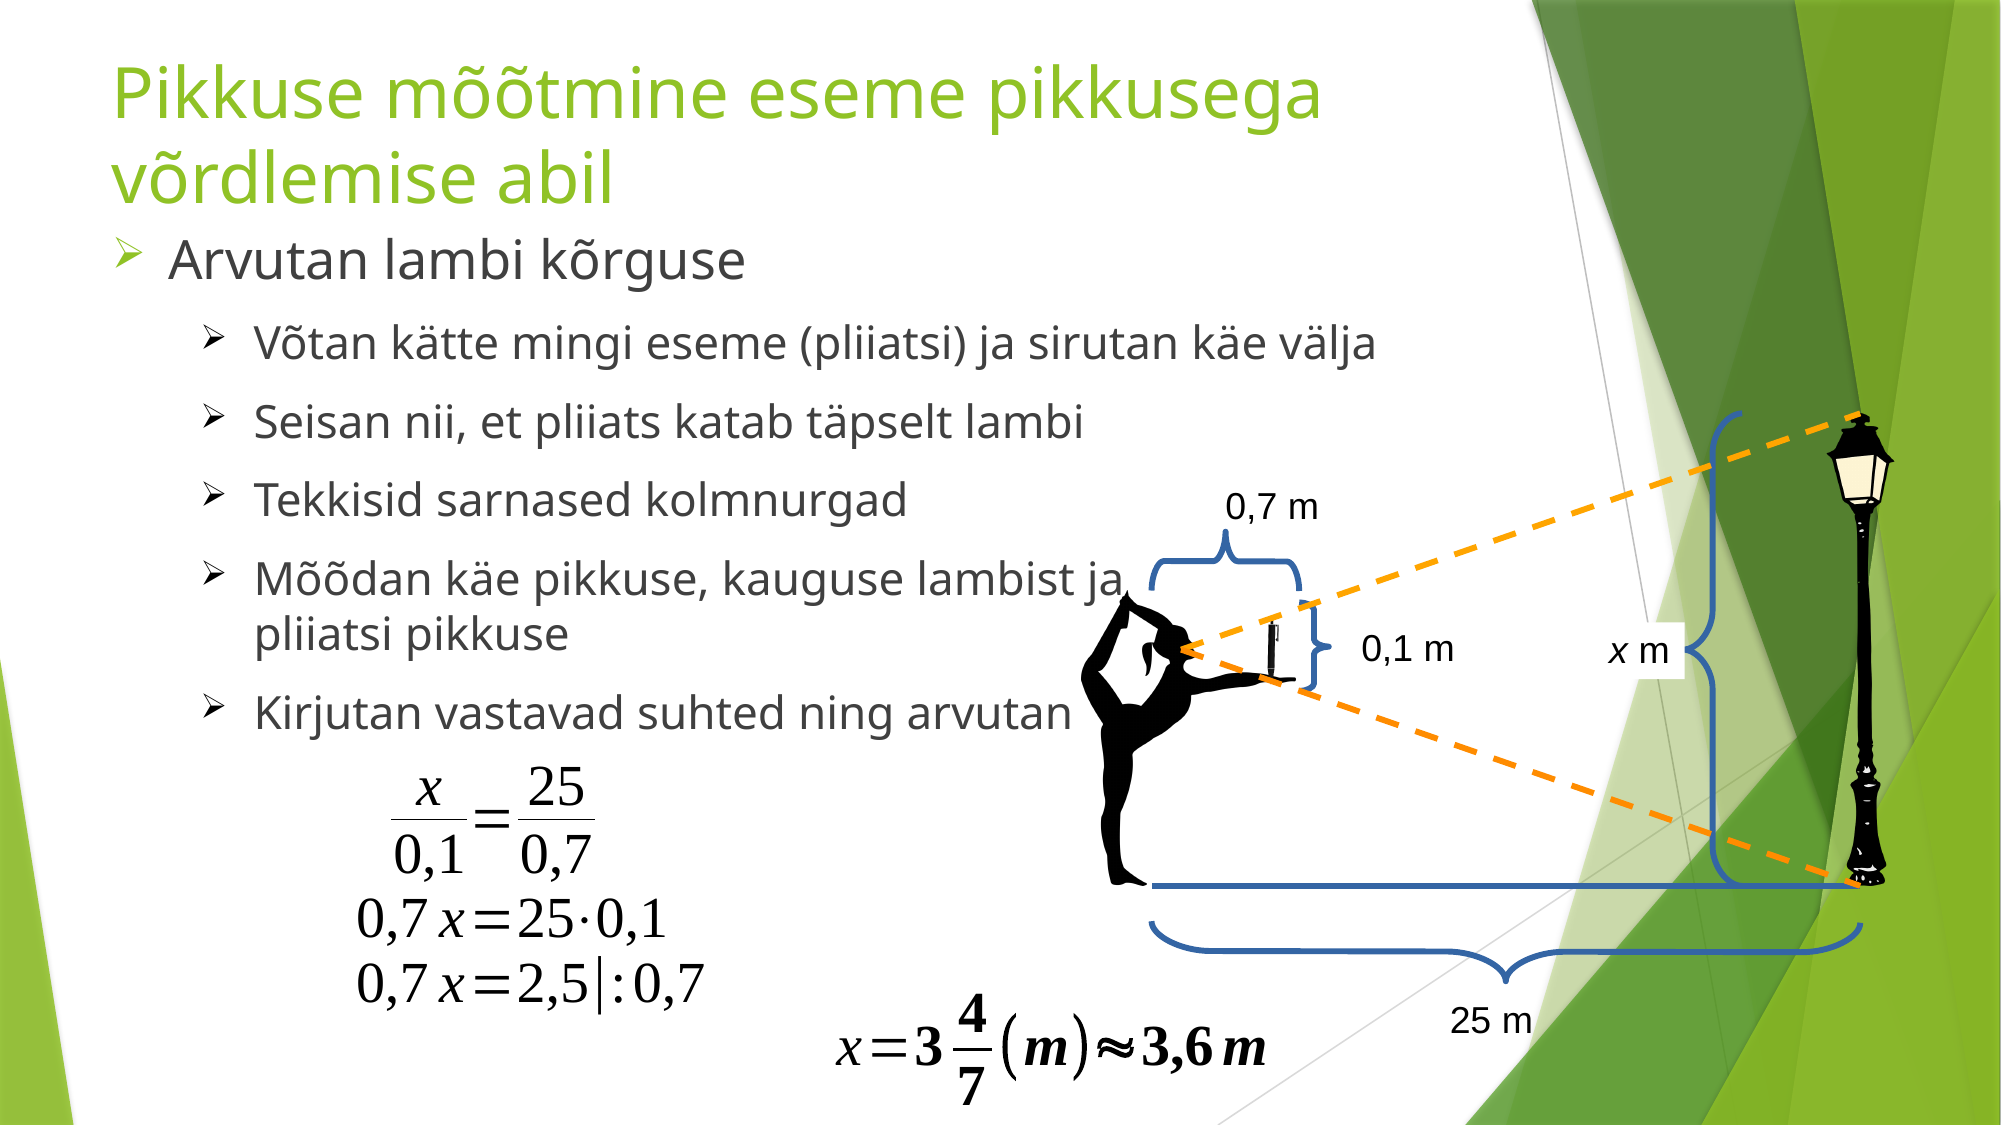

# Pikkuse mõõtmine eseme pikkusega võrdlemise abil
Arvutan lambi kõrguse
Võtan kätte mingi eseme (pliiatsi) ja sirutan käe välja
Seisan nii, et pliiats katab täpselt lambi
Tekkisid sarnased kolmnurgad
Mõõdan käe pikkuse, kauguse lambist ja
pliiatsi pikkuse
Kirjutan vastavad suhted ning arvutan
0,7 m
0,1 m
x m
25 m